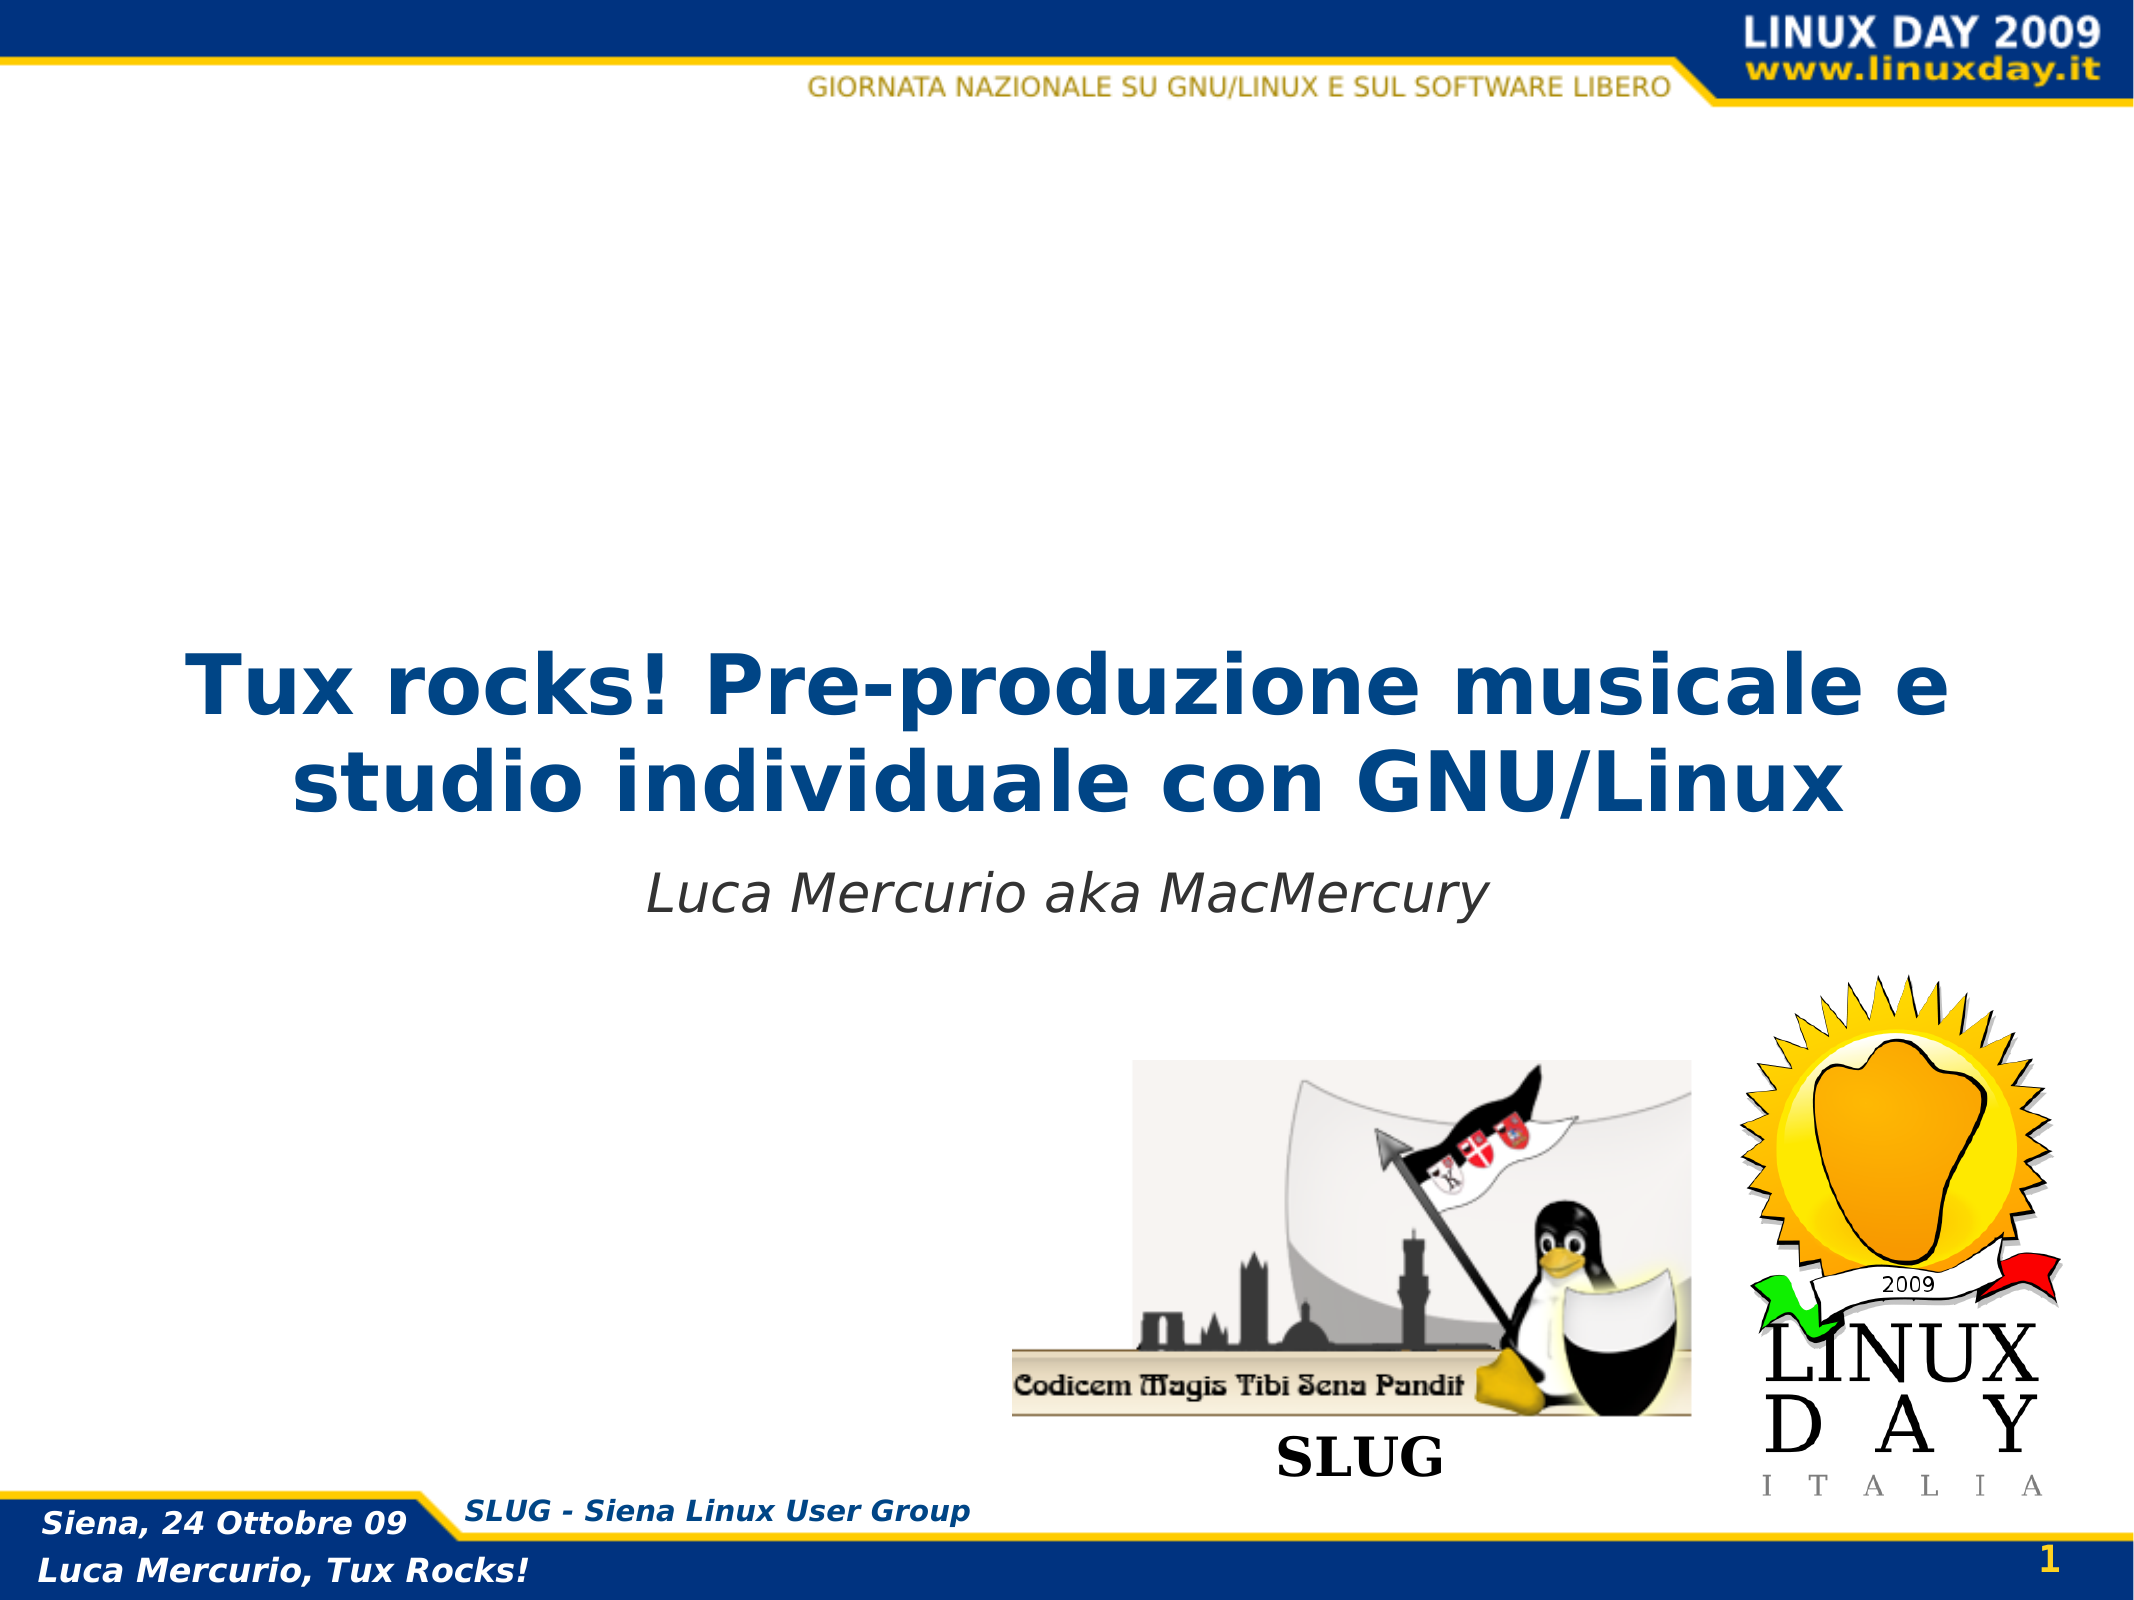

Tux rocks! Pre-produzione musicale e studio individuale con GNU/Linux
Luca Mercurio aka MacMercury
SLUG